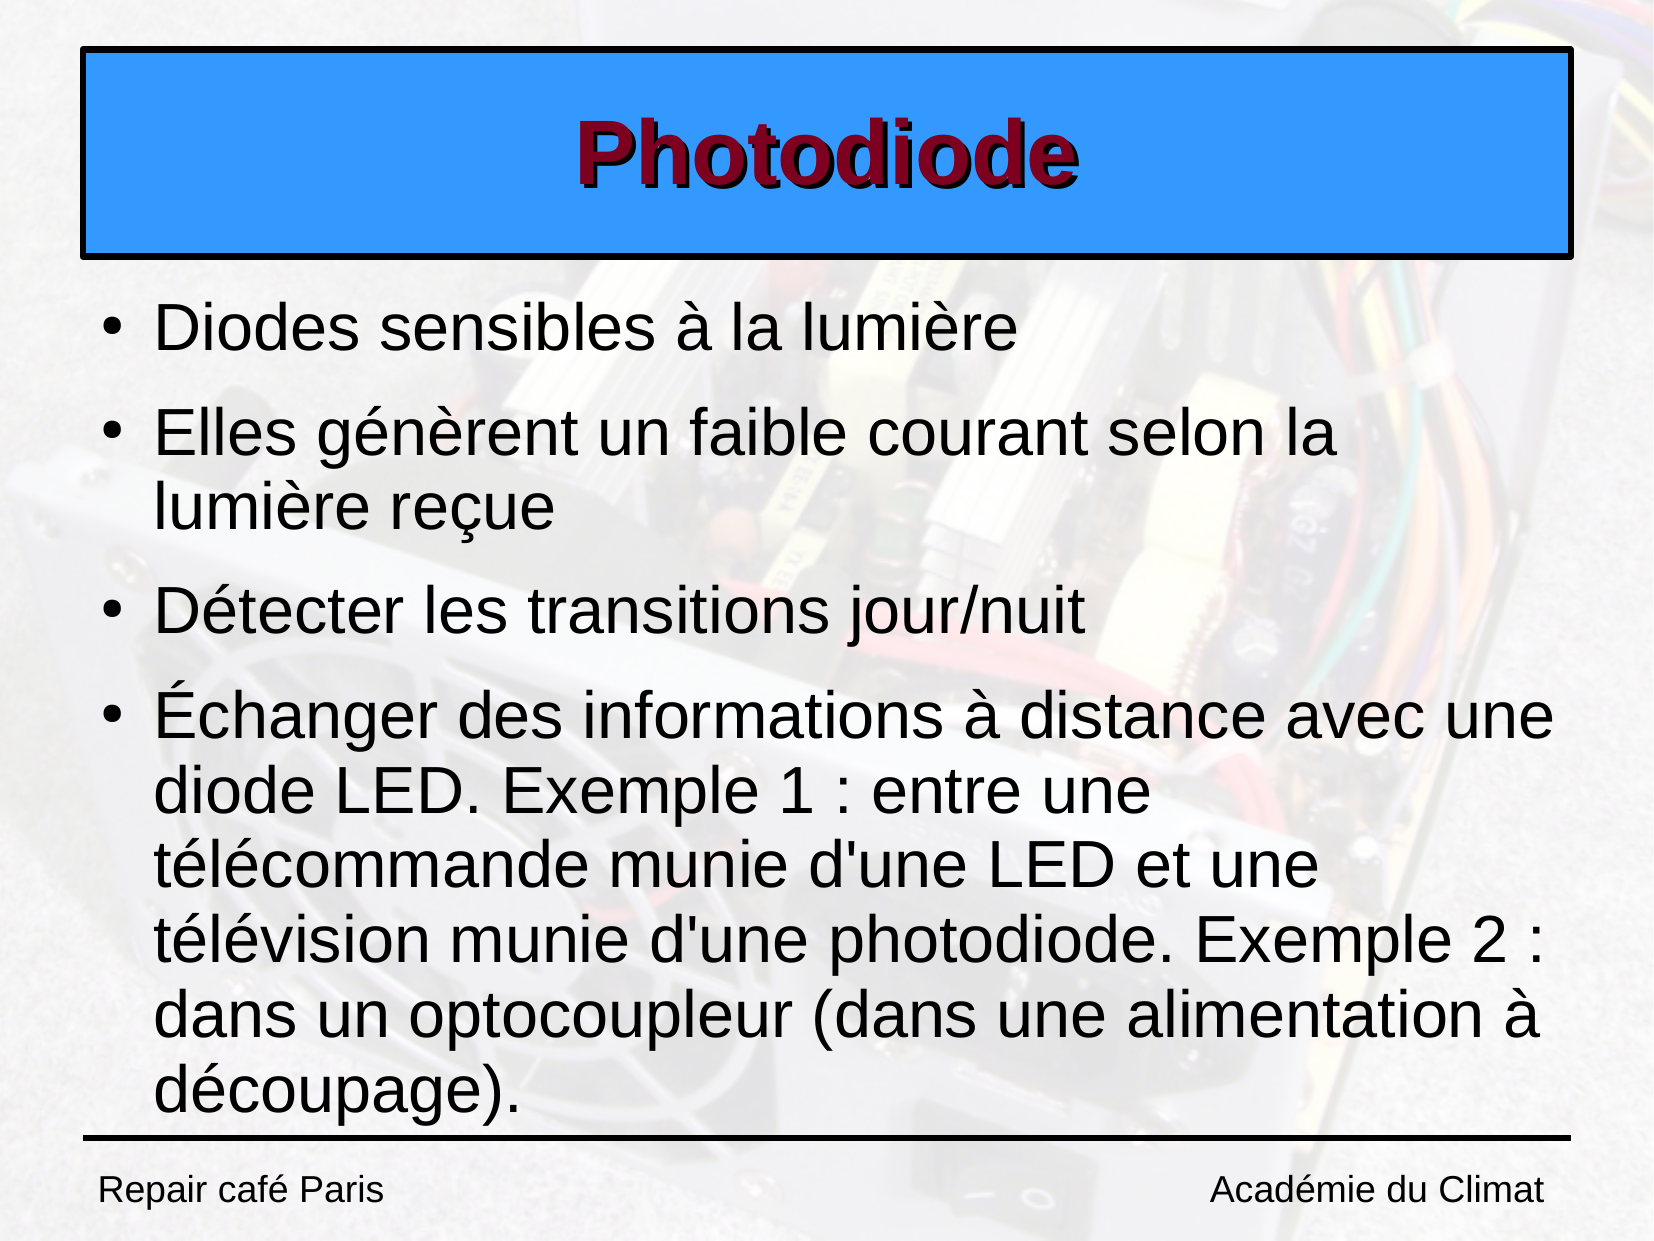

# Photodiode
Diodes sensibles à la lumière
Elles génèrent un faible courant selon la lumière reçue
Détecter les transitions jour/nuit
Échanger des informations à distance avec une diode LED. Exemple 1 : entre une télécommande munie d'une LED et une télévision munie d'une photodiode. Exemple 2 : dans un optocoupleur (dans une alimentation à découpage).
Repair café Paris	Académie du Climat